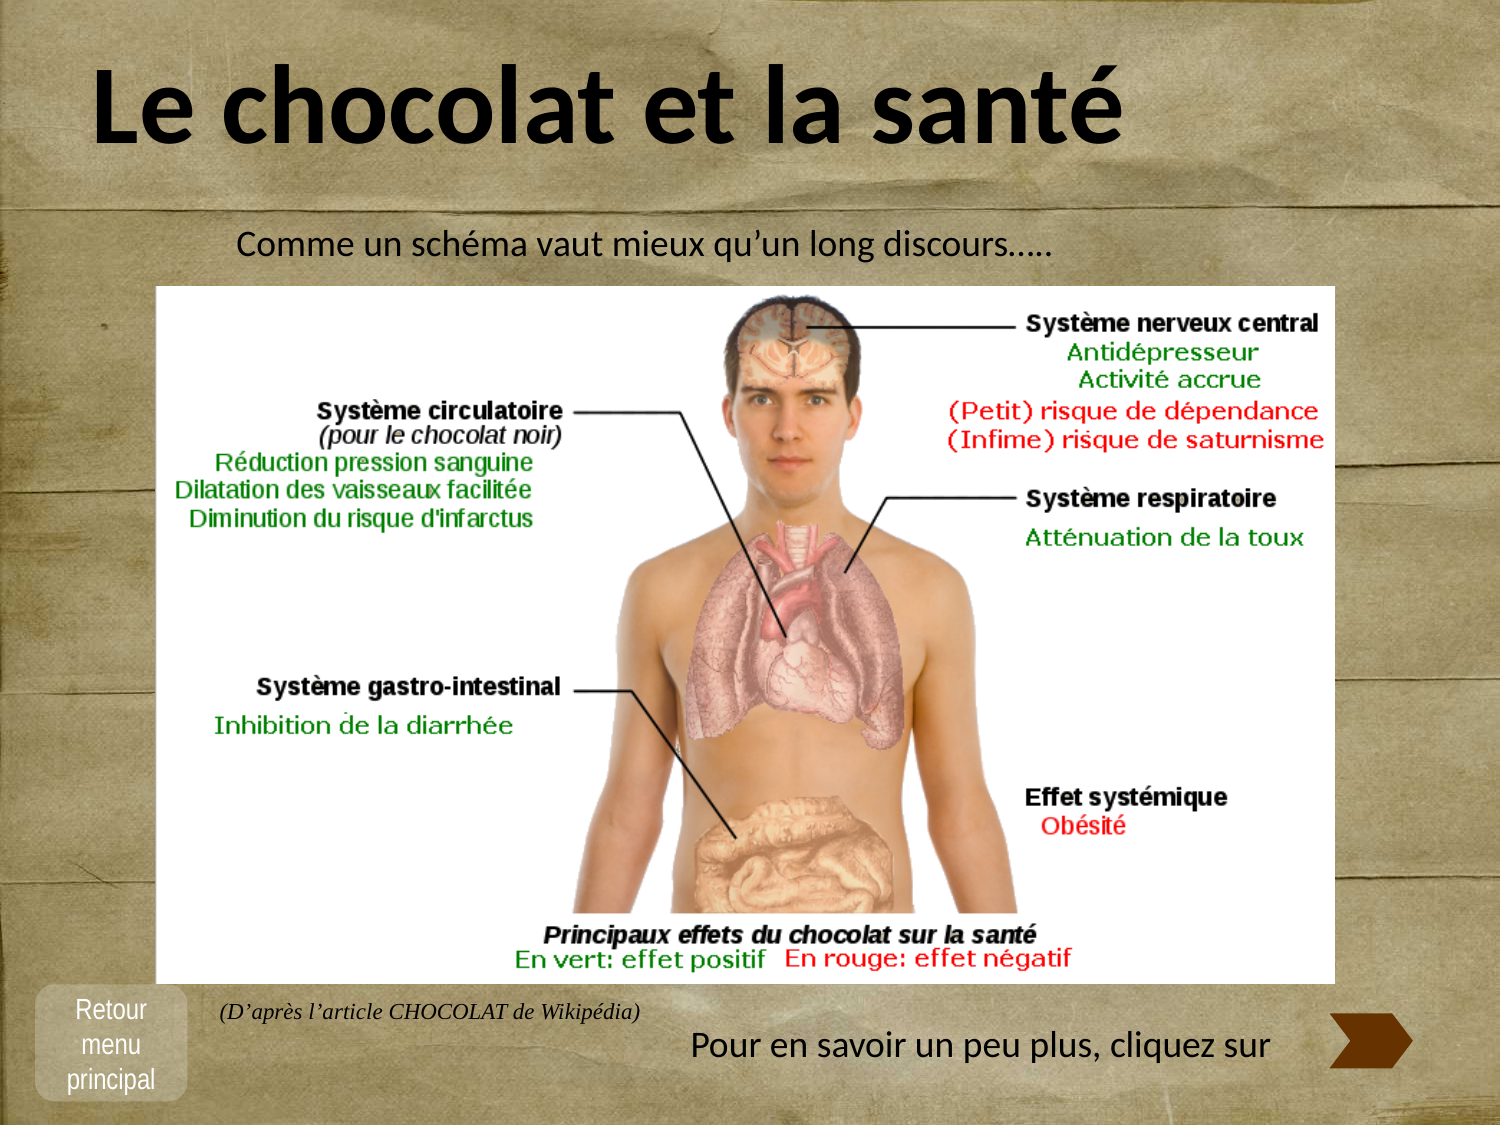

Le chocolat et la santé
#
Comme un schéma vaut mieux qu’un long discours…..
Retour menu
principal
(D’après l’article CHOCOLAT de Wikipédia)
Pour en savoir un peu plus, cliquez sur